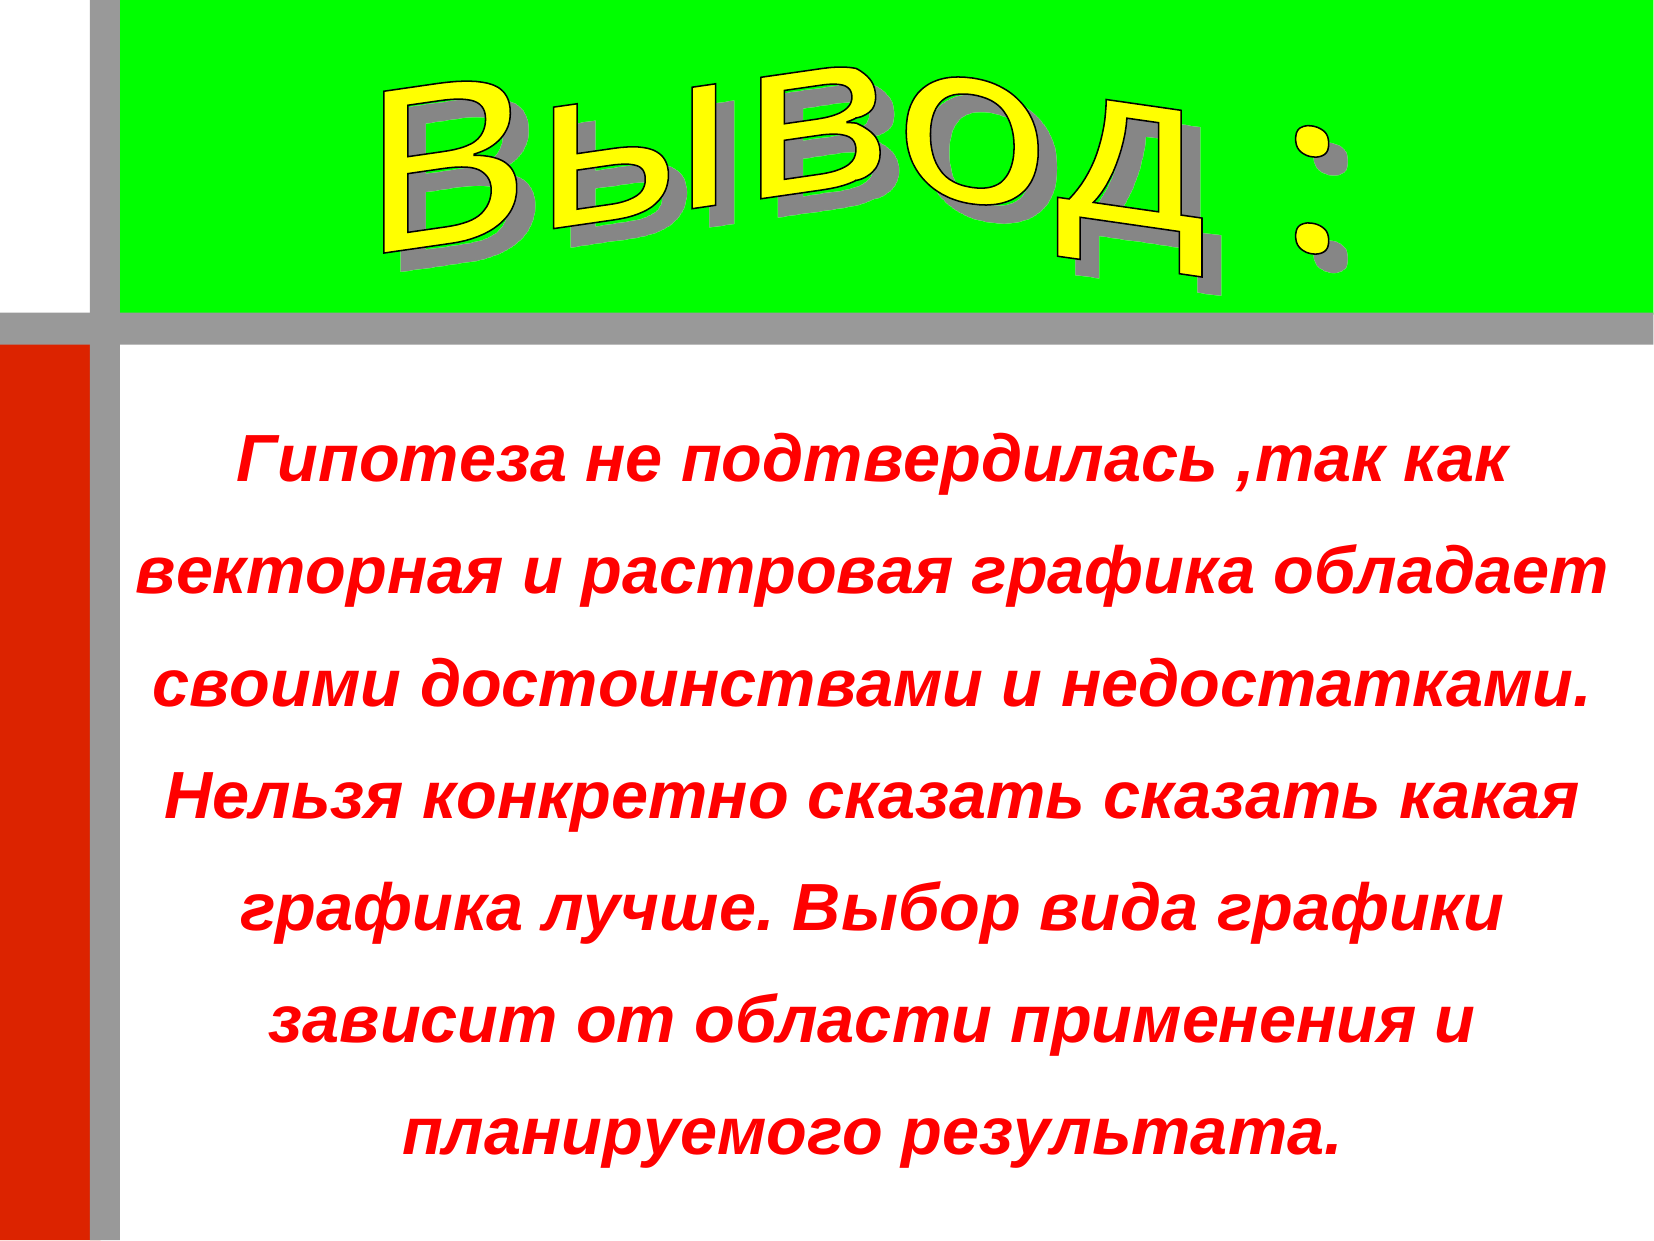

Вывод :
#
Гипотеза не подтвердилась ,так как векторная и растровая графика обладает своими достоинствами и недостатками. Нельзя конкретно сказать сказать какая графика лучше. Выбор вида графики зависит от области применения и планируемого результата.